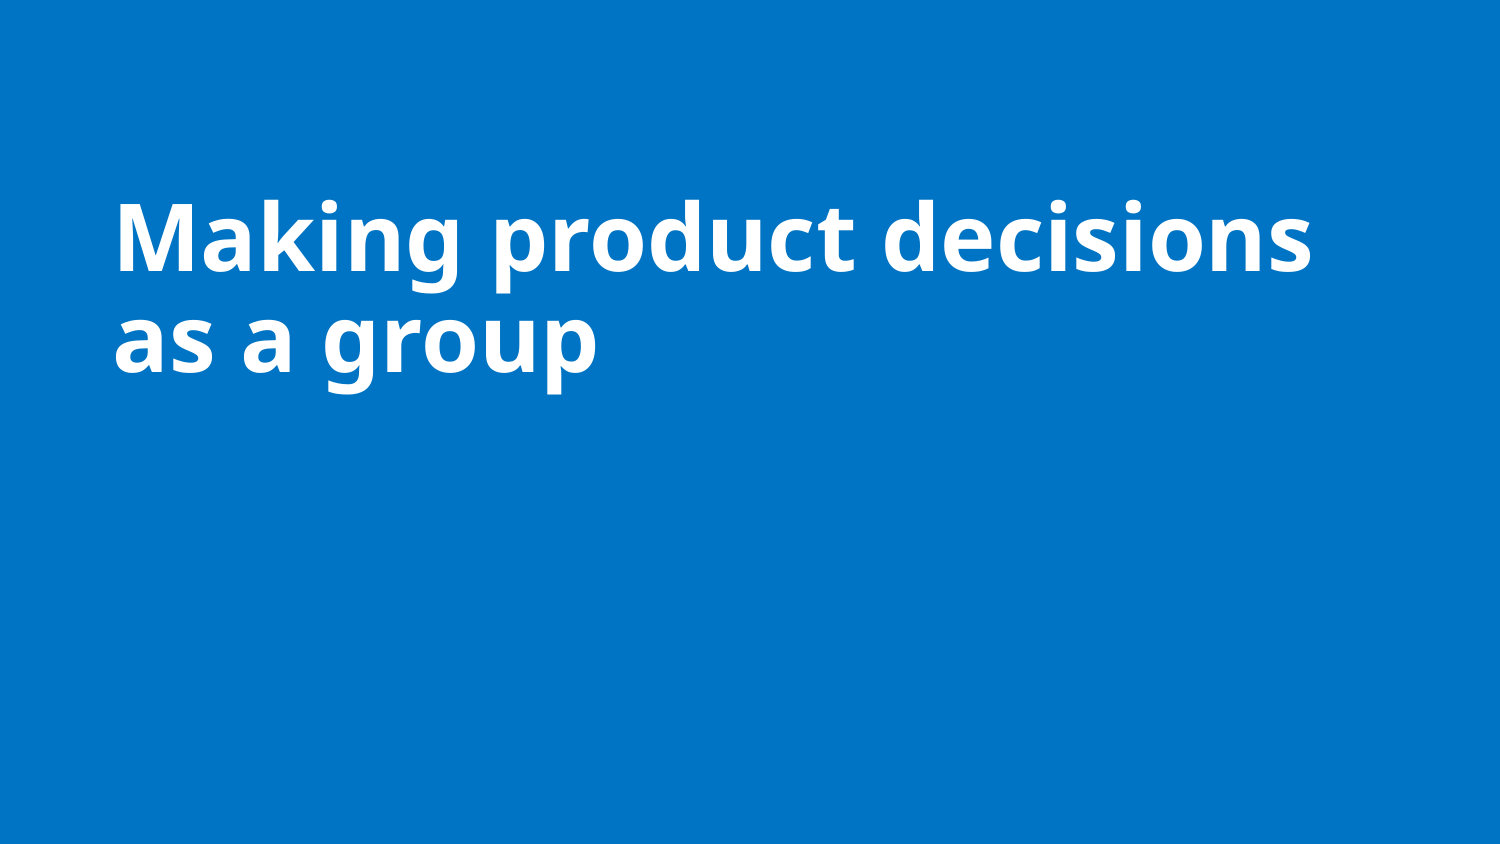

# Making product decisions as a group